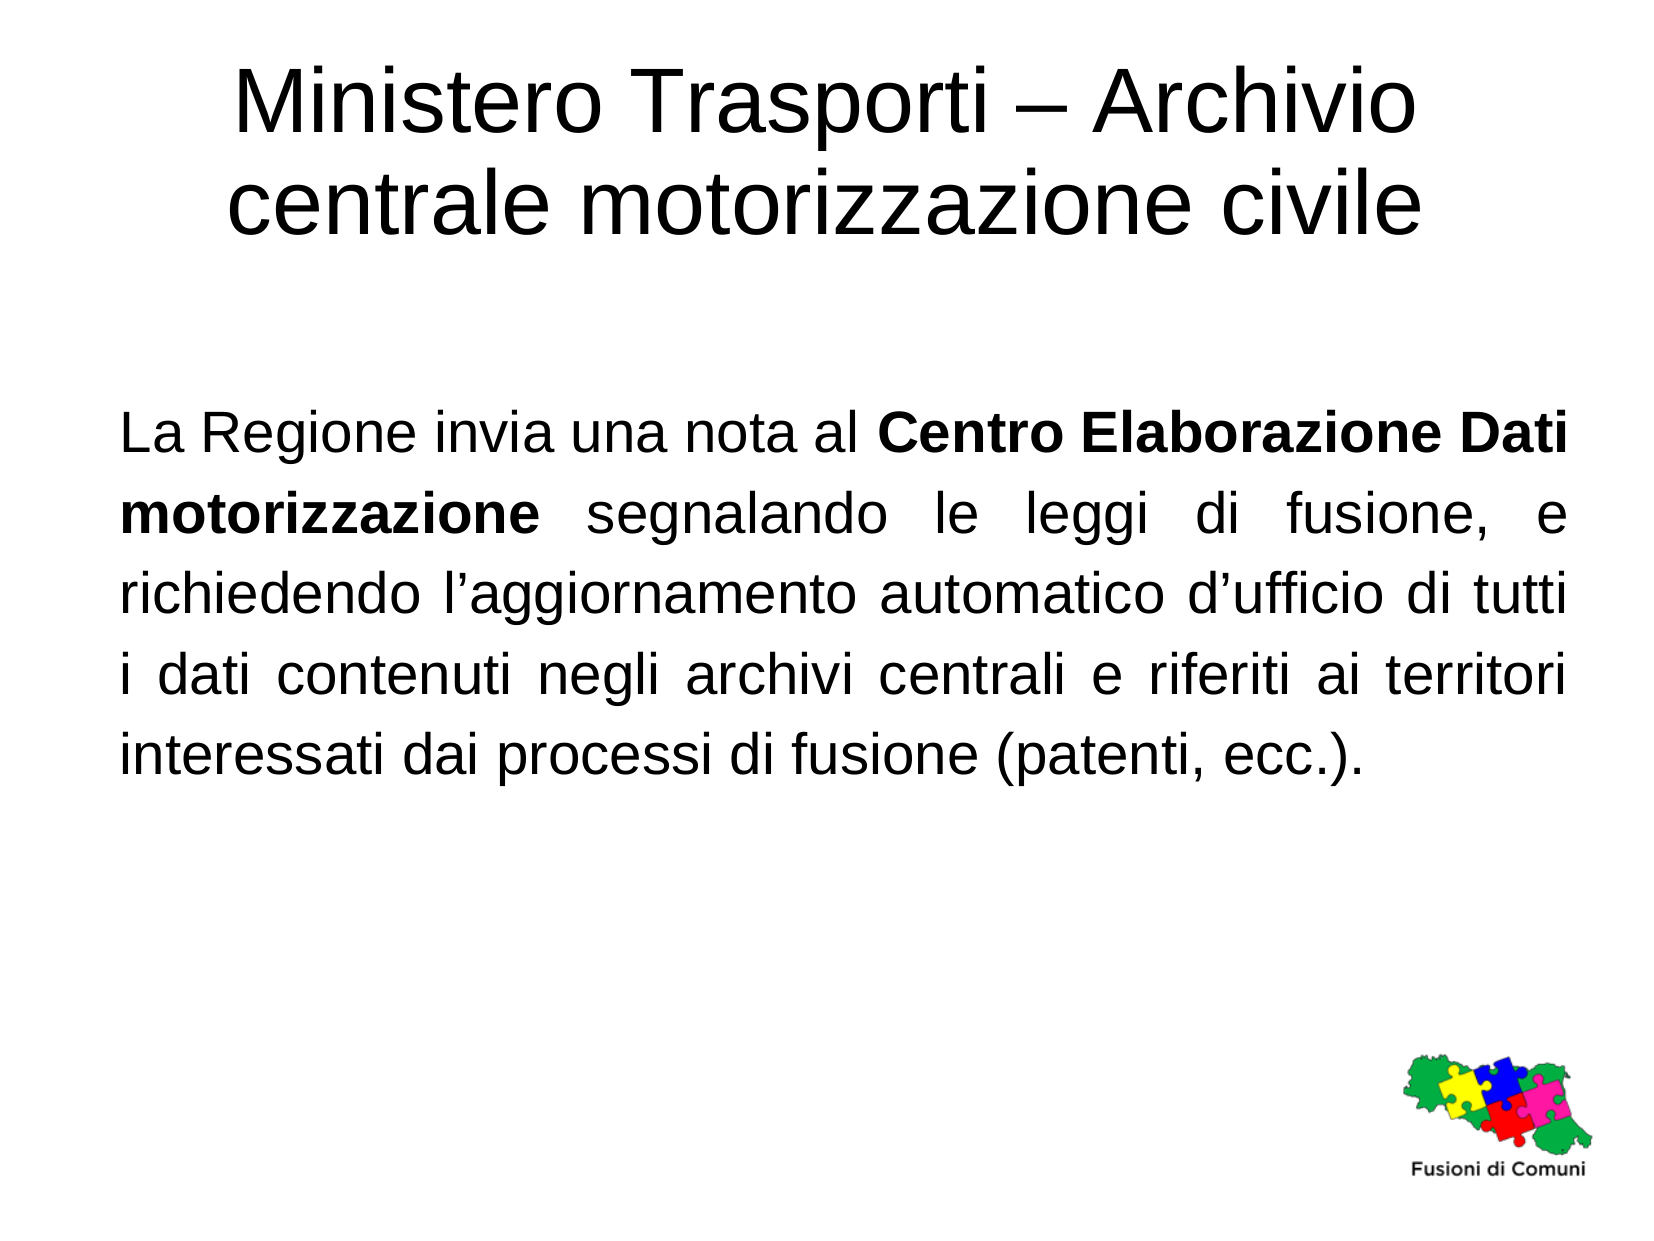

# Ministero Trasporti – Archivio centrale motorizzazione civile
La Regione invia una nota al Centro Elaborazione Dati motorizzazione segnalando le leggi di fusione, e richiedendo l’aggiornamento automatico d’ufficio di tutti i dati contenuti negli archivi centrali e riferiti ai territori interessati dai processi di fusione (patenti, ecc.).